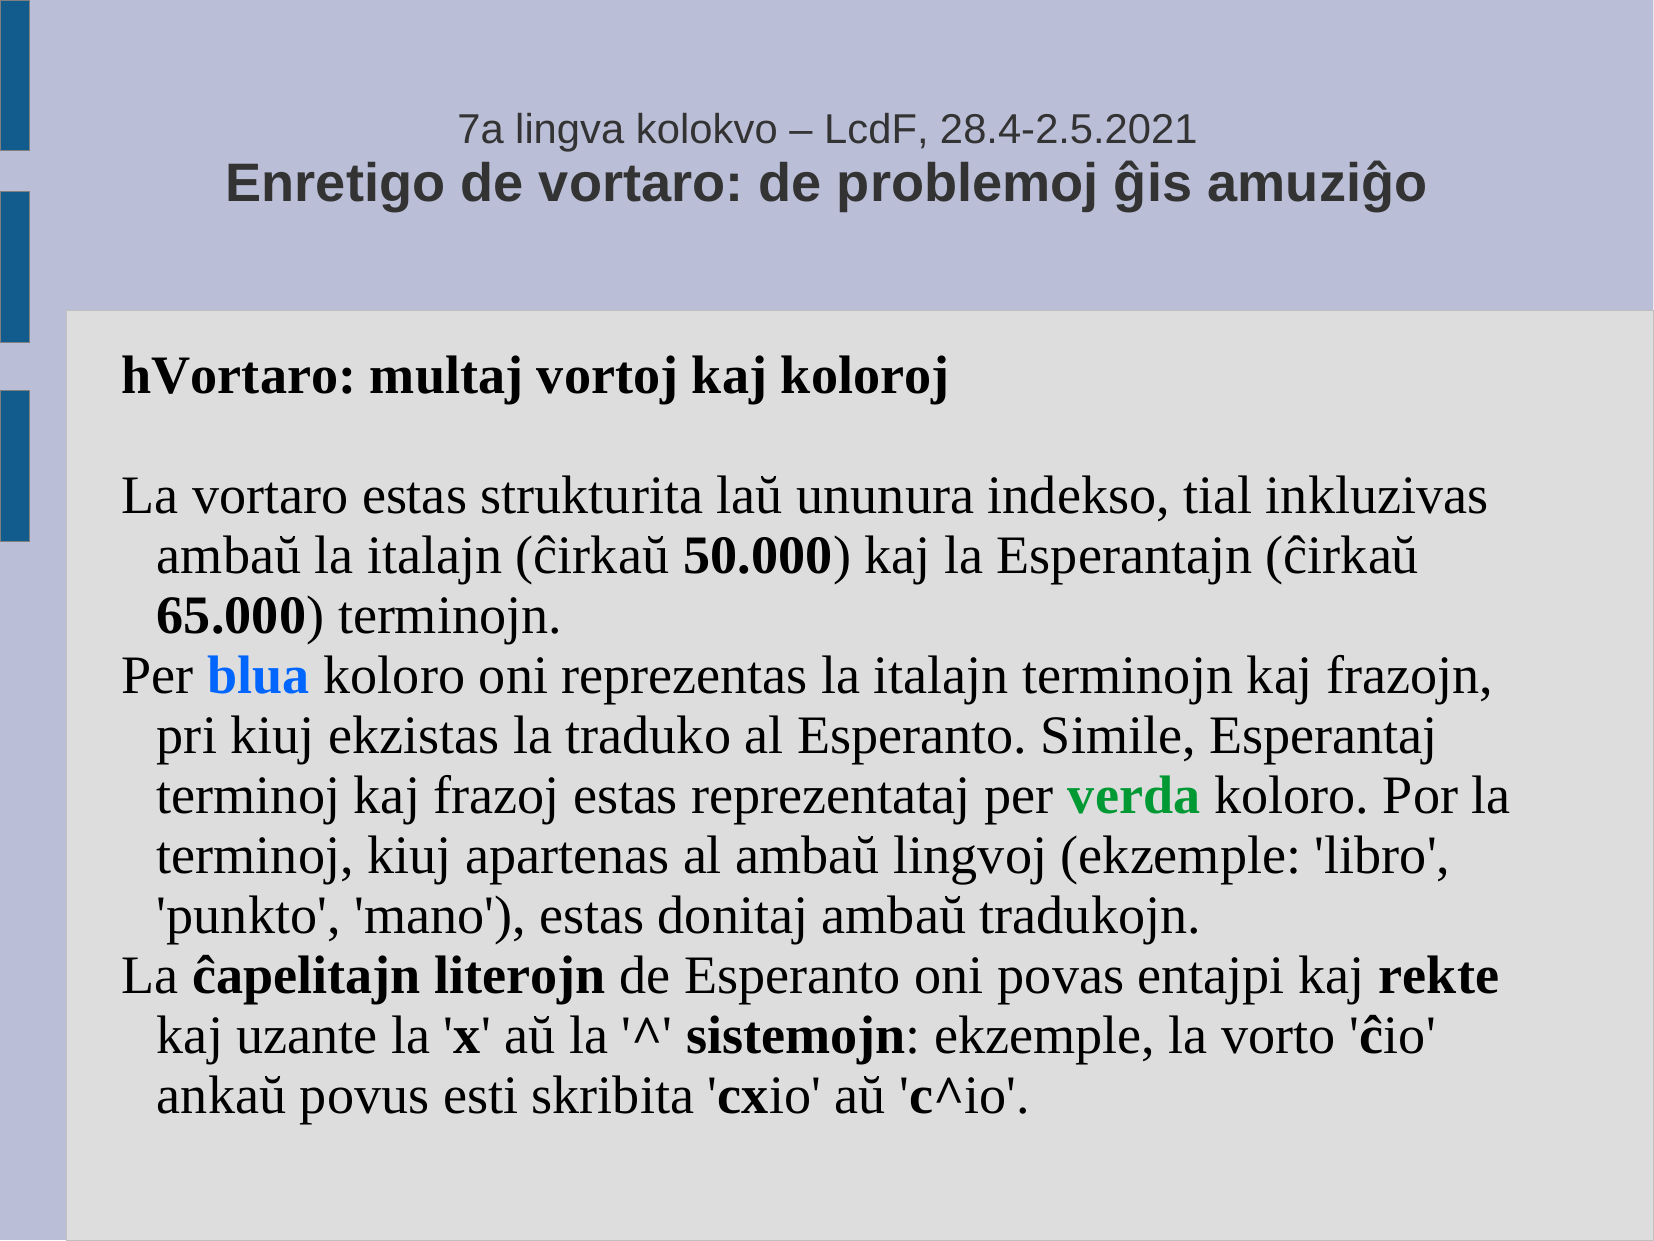

# 7a lingva kolokvo – LcdF, 28.4-2.5.2021 Enretigo de vortaro: de problemoj ĝis amuziĝo
hVortaro: multaj vortoj kaj koloroj
La vortaro estas strukturita laŭ ununura indekso, tial inkluzivas ambaŭ la italajn (ĉirkaŭ 50.000) kaj la Esperantajn (ĉirkaŭ 65.000) terminojn.
Per blua koloro oni reprezentas la italajn terminojn kaj frazojn, pri kiuj ekzistas la traduko al Esperanto. Simile, Esperantaj terminoj kaj frazoj estas reprezentataj per verda koloro. Por la terminoj, kiuj apartenas al ambaŭ lingvoj (ekzemple: 'libro', 'punkto', 'mano'), estas donitaj ambaŭ tradukojn.
La ĉapelitajn literojn de Esperanto oni povas entajpi kaj rekte kaj uzante la 'x' aŭ la '^' sistemojn: ekzemple, la vorto 'ĉio' ankaŭ povus esti skribita 'cxio' aŭ 'c^io'.